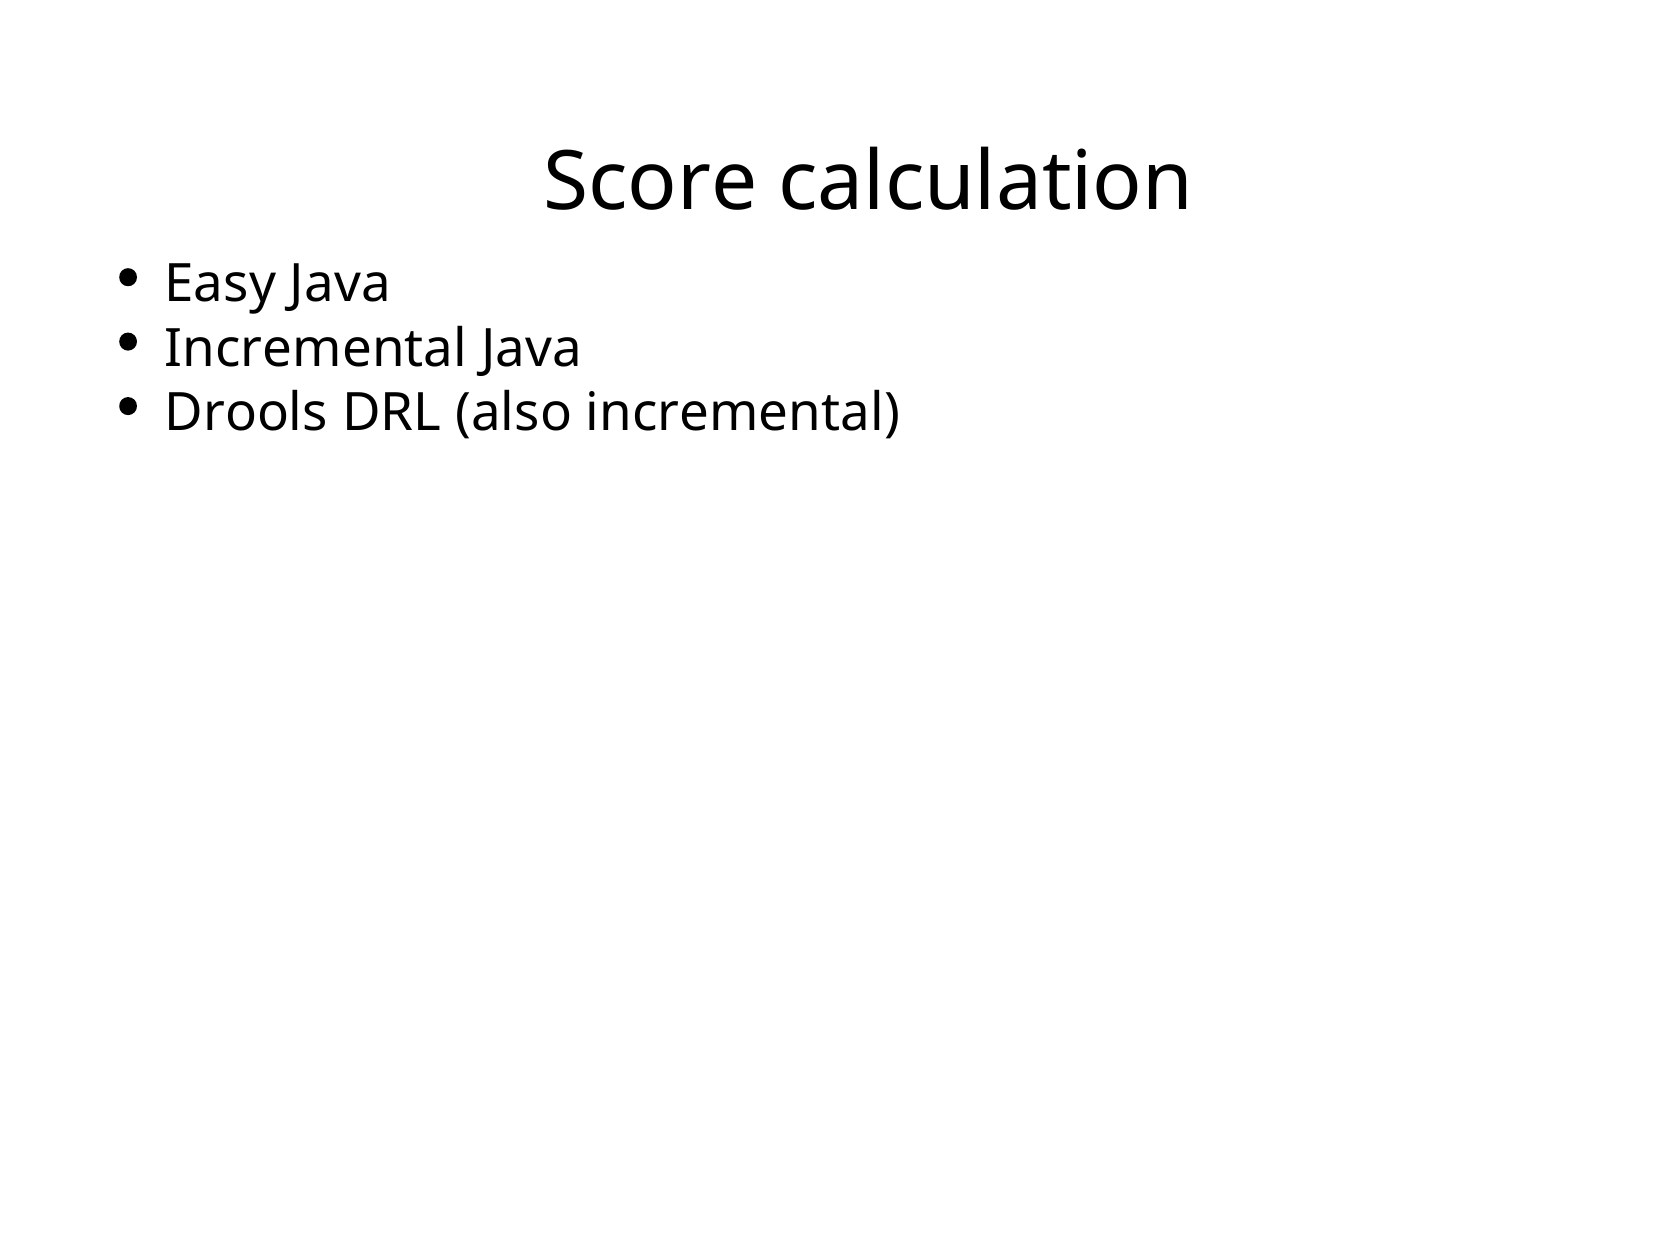

Score calculation
Easy Java
Incremental Java
Drools DRL (also incremental)